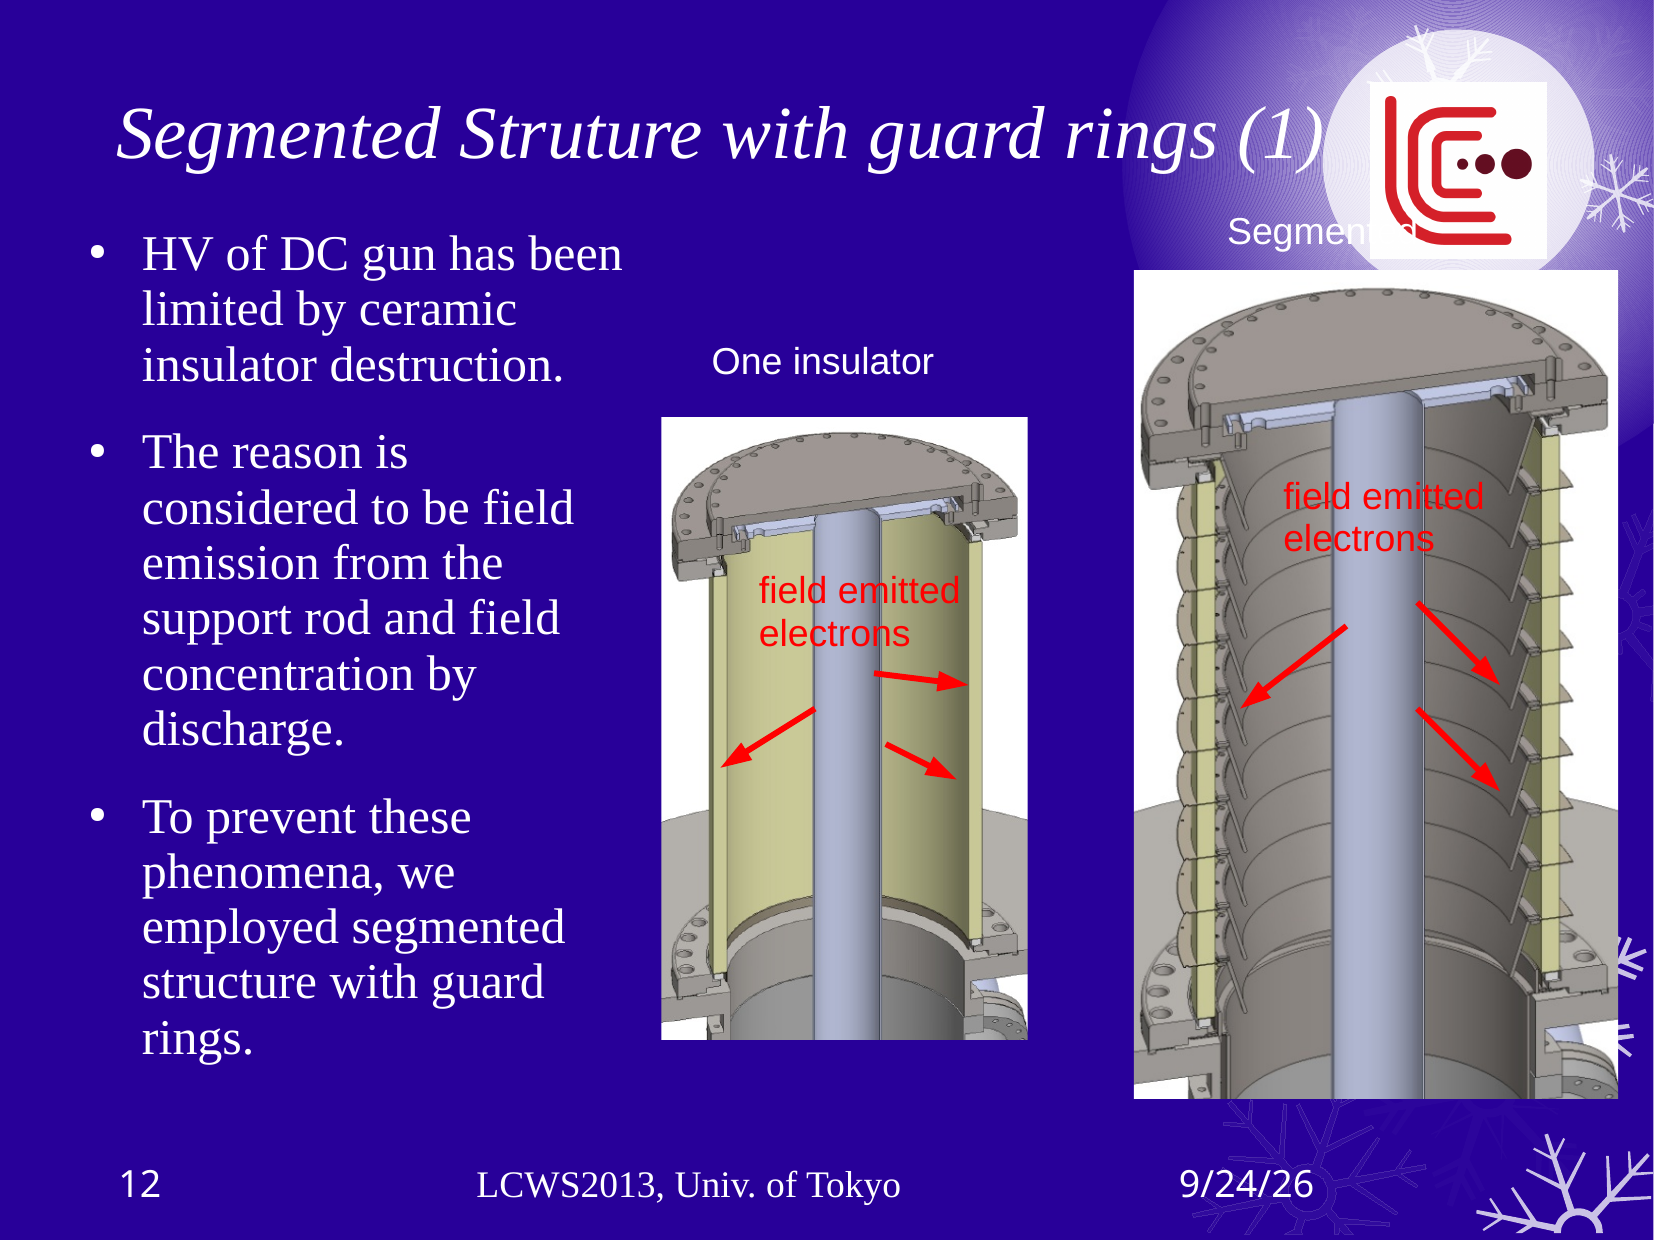

# Segmented Struture with guard rings (1)
Segmented
HV of DC gun has been limited by ceramic insulator destruction.
The reason is considered to be field emission from the support rod and field concentration by discharge.
To prevent these phenomena, we employed segmented structure with guard rings.
One insulator
field emitted
electrons
field emitted
electrons
12
2010/8/11